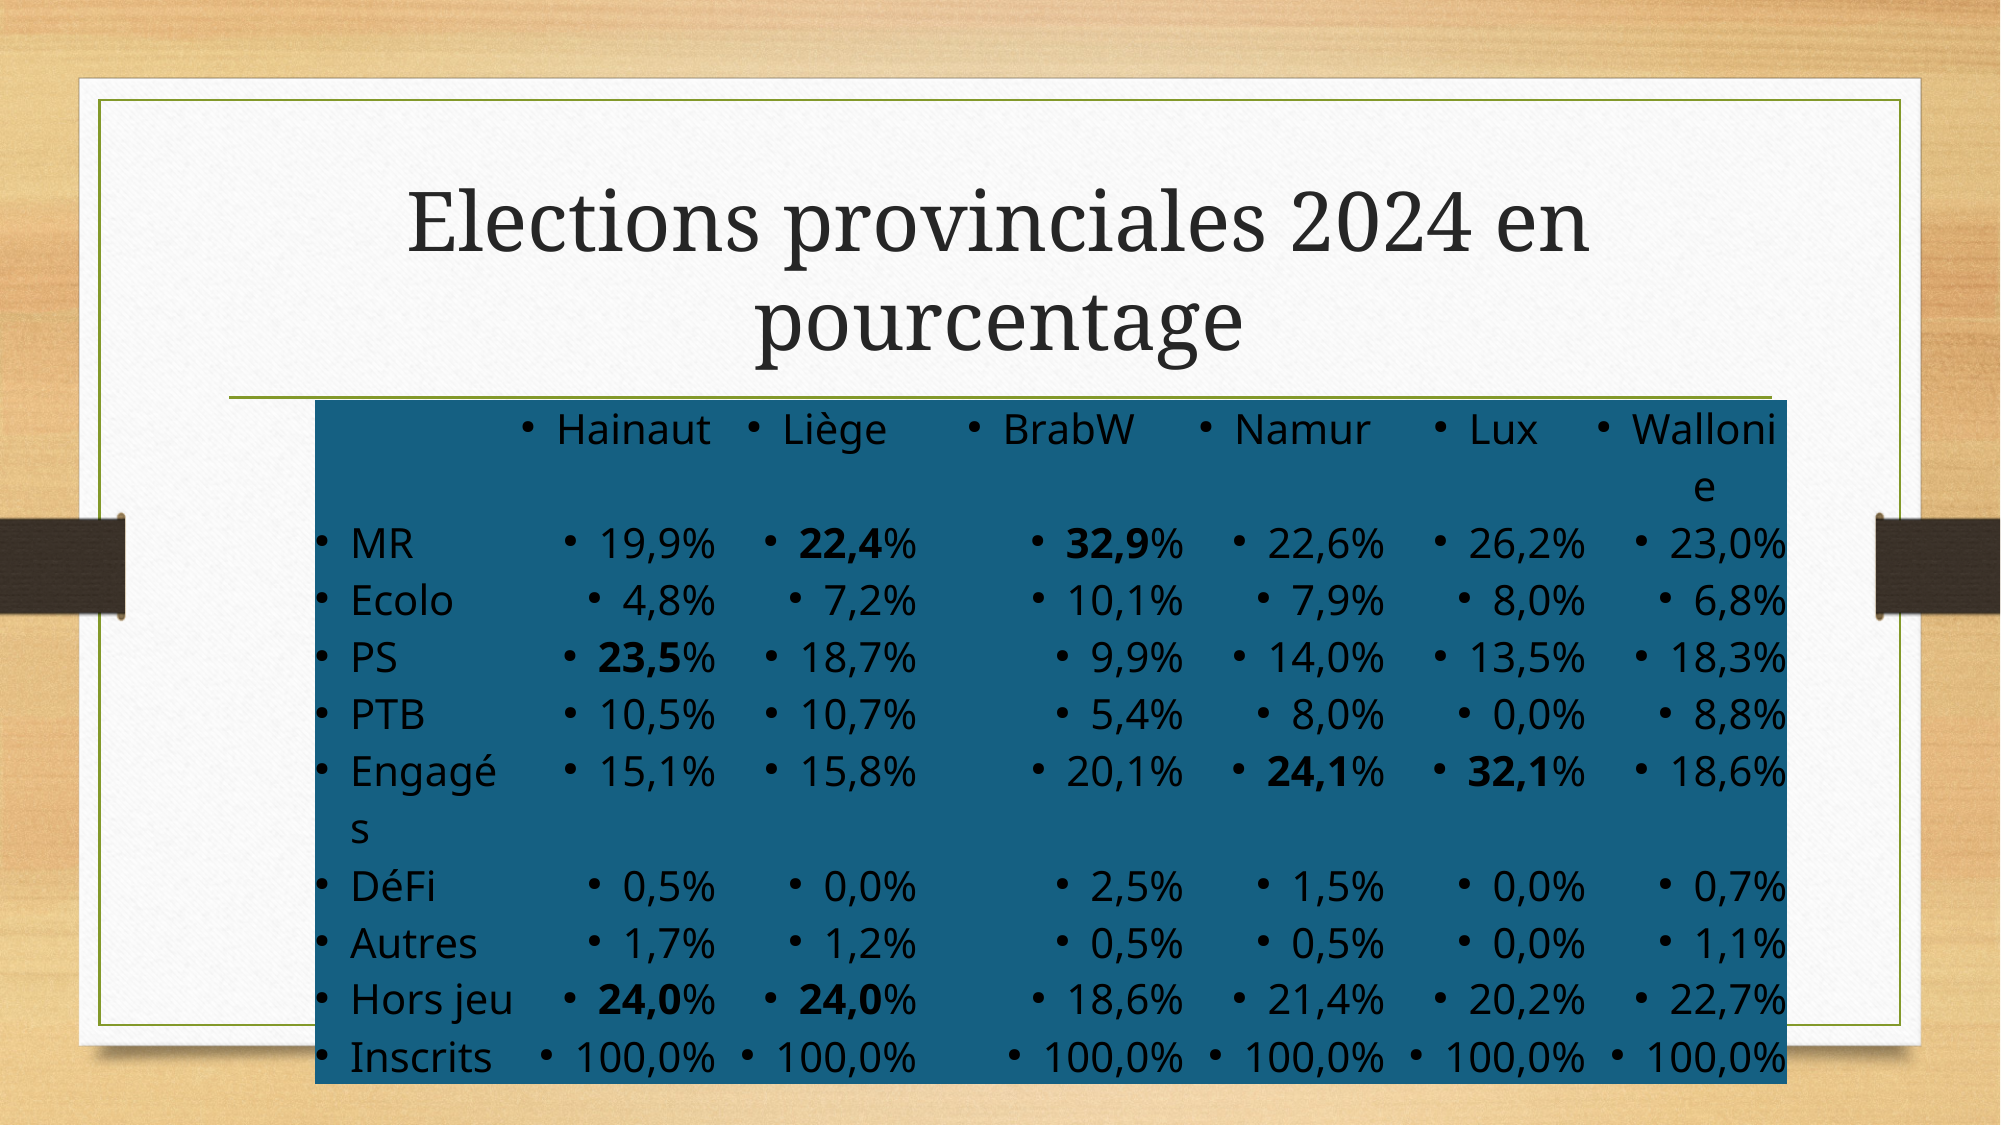

# Elections provinciales 2024 en pourcentage
| | Hainaut | Liège | BrabW | Namur | Lux | Wallonie |
| --- | --- | --- | --- | --- | --- | --- |
| MR | 19,9% | 22,4% | 32,9% | 22,6% | 26,2% | 23,0% |
| Ecolo | 4,8% | 7,2% | 10,1% | 7,9% | 8,0% | 6,8% |
| PS | 23,5% | 18,7% | 9,9% | 14,0% | 13,5% | 18,3% |
| PTB | 10,5% | 10,7% | 5,4% | 8,0% | 0,0% | 8,8% |
| Engagés | 15,1% | 15,8% | 20,1% | 24,1% | 32,1% | 18,6% |
| DéFi | 0,5% | 0,0% | 2,5% | 1,5% | 0,0% | 0,7% |
| Autres | 1,7% | 1,2% | 0,5% | 0,5% | 0,0% | 1,1% |
| Hors jeu | 24,0% | 24,0% | 18,6% | 21,4% | 20,2% | 22,7% |
| Inscrits | 100,0% | 100,0% | 100,0% | 100,0% | 100,0% | 100,0% |